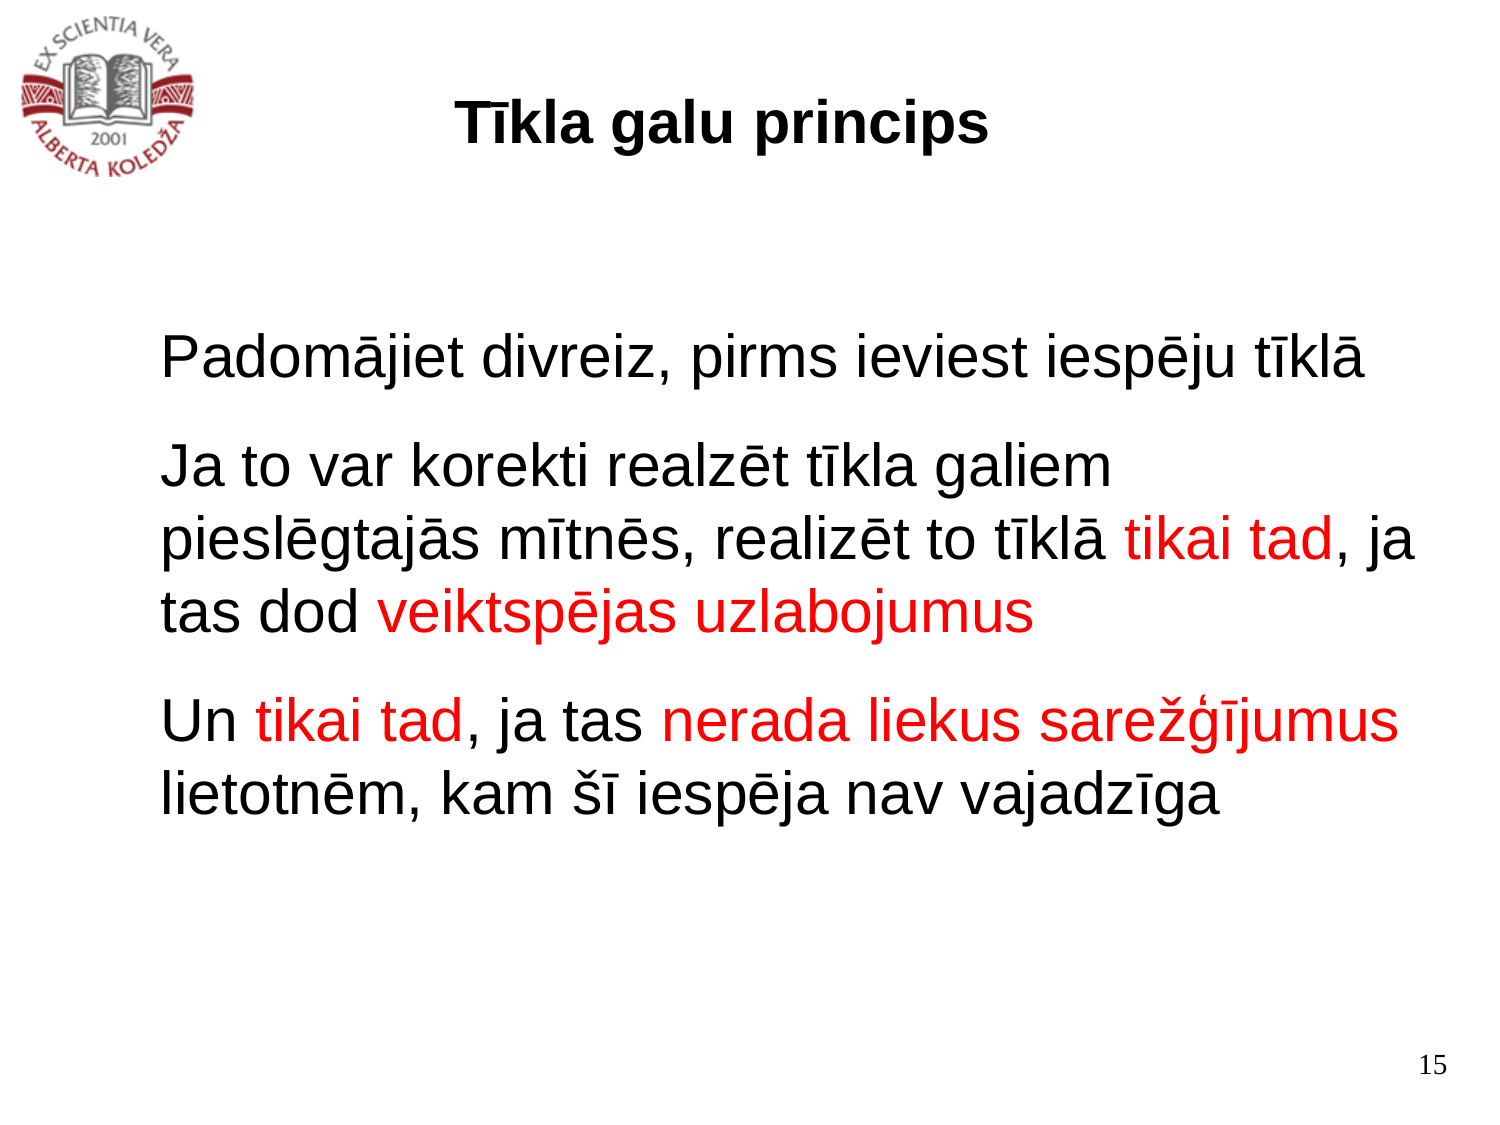

# Tīkla galu princips
Padomājiet divreiz, pirms ieviest iespēju tīklā
Ja to var korekti realzēt tīkla galiem pieslēgtajās mītnēs, realizēt to tīklā tikai tad, ja tas dod veiktspējas uzlabojumus
Un tikai tad, ja tas nerada liekus sarežģījumus lietotnēm, kam šī iespēja nav vajadzīga
14